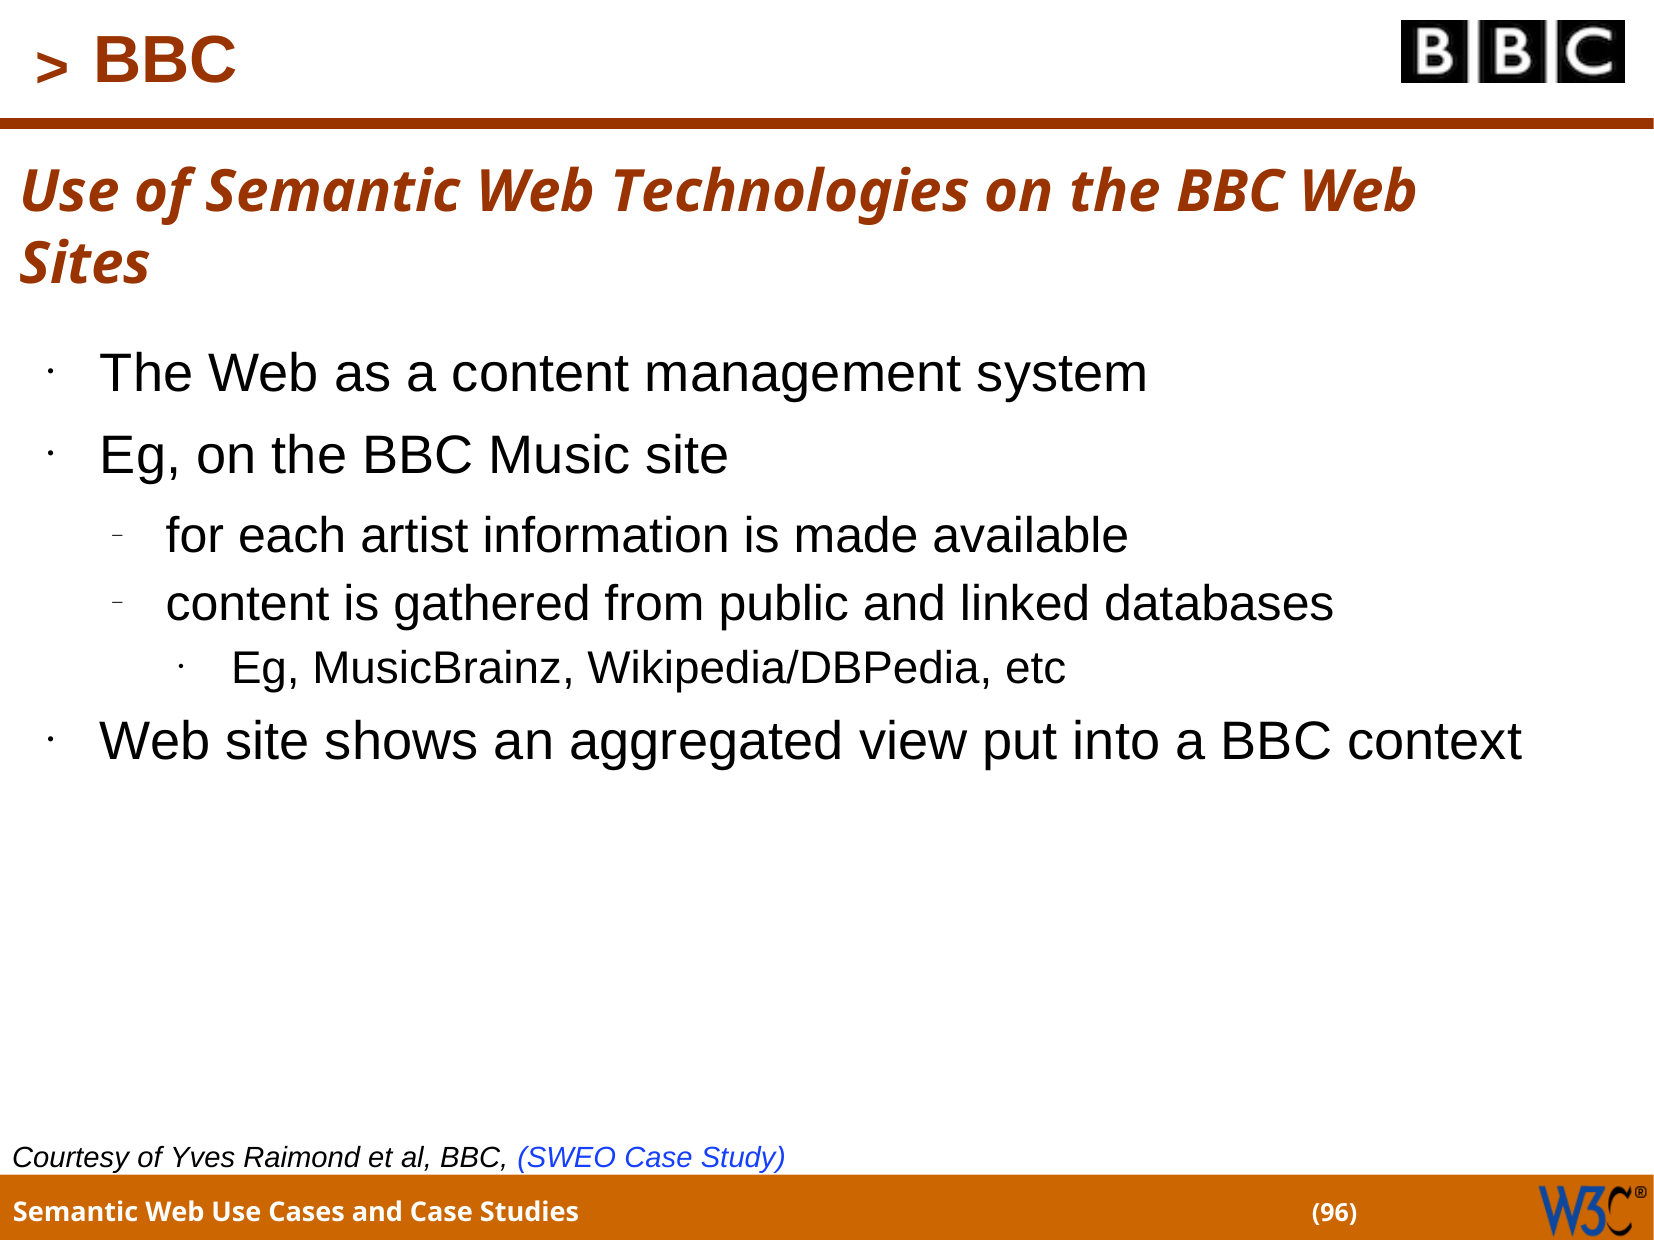

# BBC
Use of Semantic Web Technologies on the BBC Web Sites
The Web as a content management system
Eg, on the BBC Music site
for each artist information is made available
content is gathered from public and linked databases
Eg, MusicBrainz, Wikipedia/DBPedia, etc
Web site shows an aggregated view put into a BBC context
Courtesy of Yves Raimond et al, BBC, (SWEO Case Study)